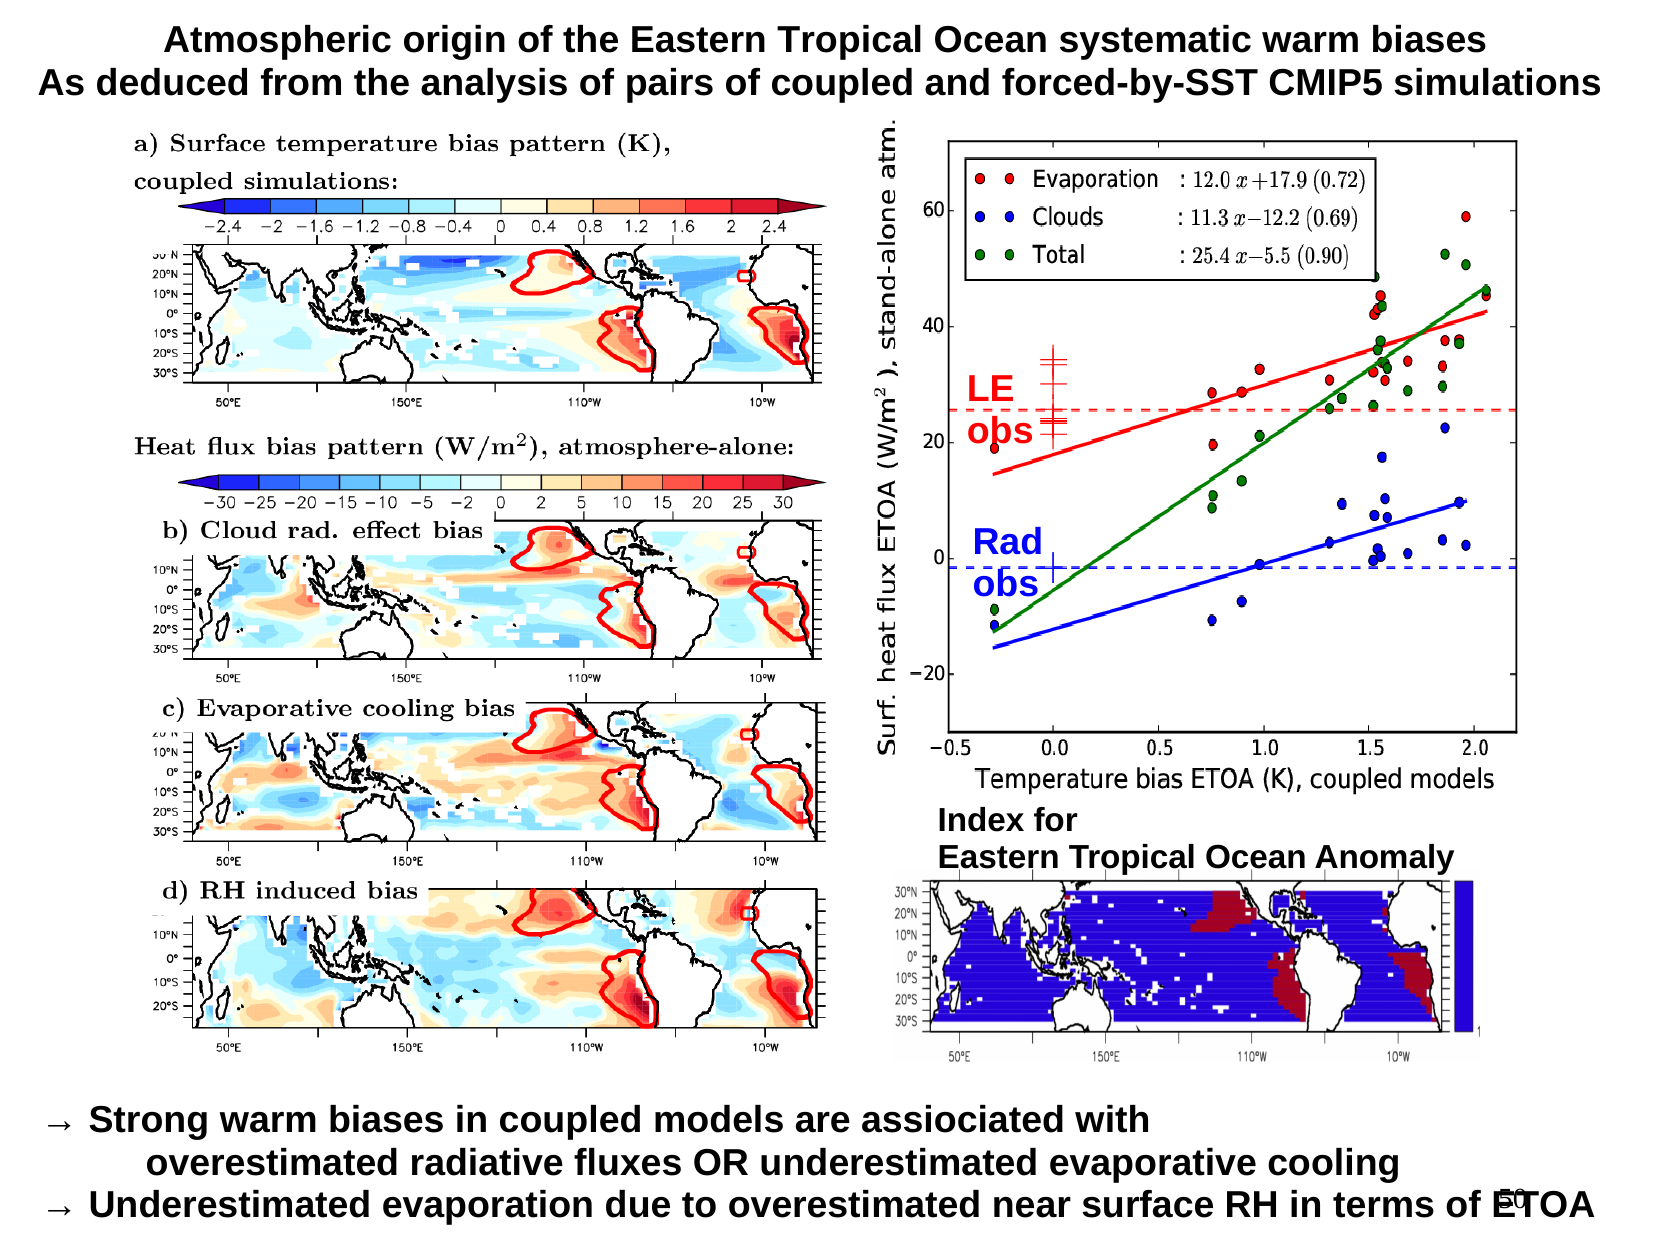

Atmospheric origin of the Eastern Tropical Ocean systematic warm biases
As deduced from the analysis of pairs of coupled and forced-by-SST CMIP5 simulations
LE
obs
Rad
obs
Index for
Eastern Tropical Ocean Anomaly
→ Strong warm biases in coupled models are assiociated with
 overestimated radiative fluxes OR underestimated evaporative cooling
→ Underestimated evaporation due to overestimated near surface RH in terms of ETOA
50